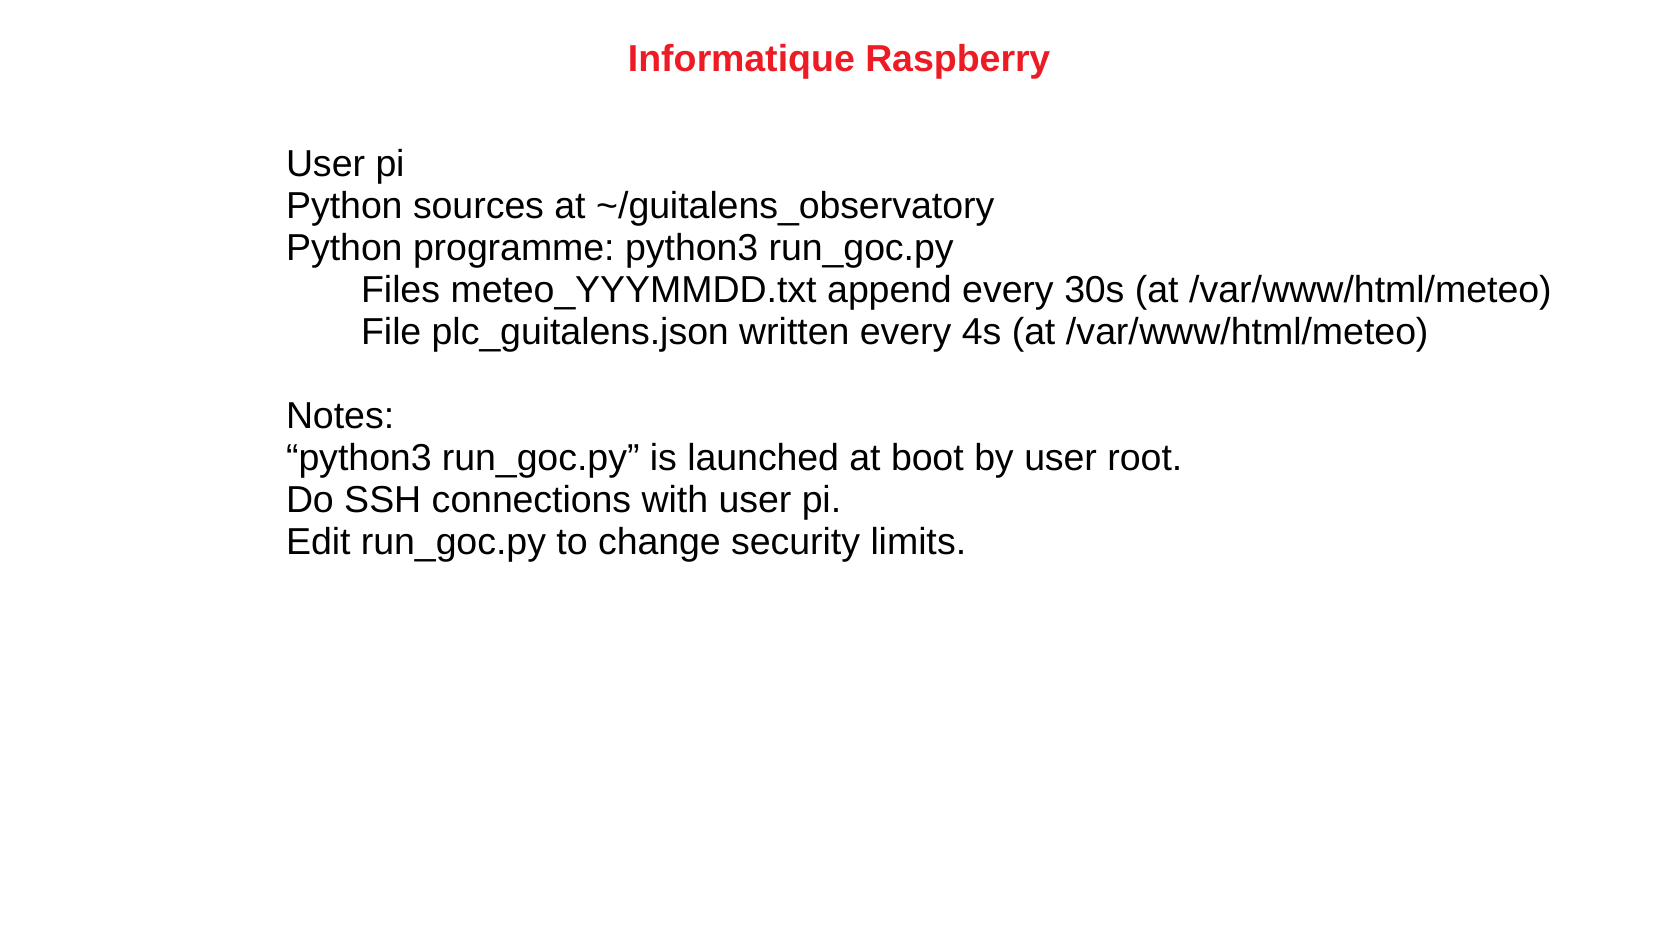

Informatique Raspberry
User pi
Python sources at ~/guitalens_observatory
Python programme: python3 run_goc.py
	Files meteo_YYYMMDD.txt append every 30s (at /var/www/html/meteo)
	File plc_guitalens.json written every 4s (at /var/www/html/meteo)
Notes:
“python3 run_goc.py” is launched at boot by user root.
Do SSH connections with user pi.
Edit run_goc.py to change security limits.